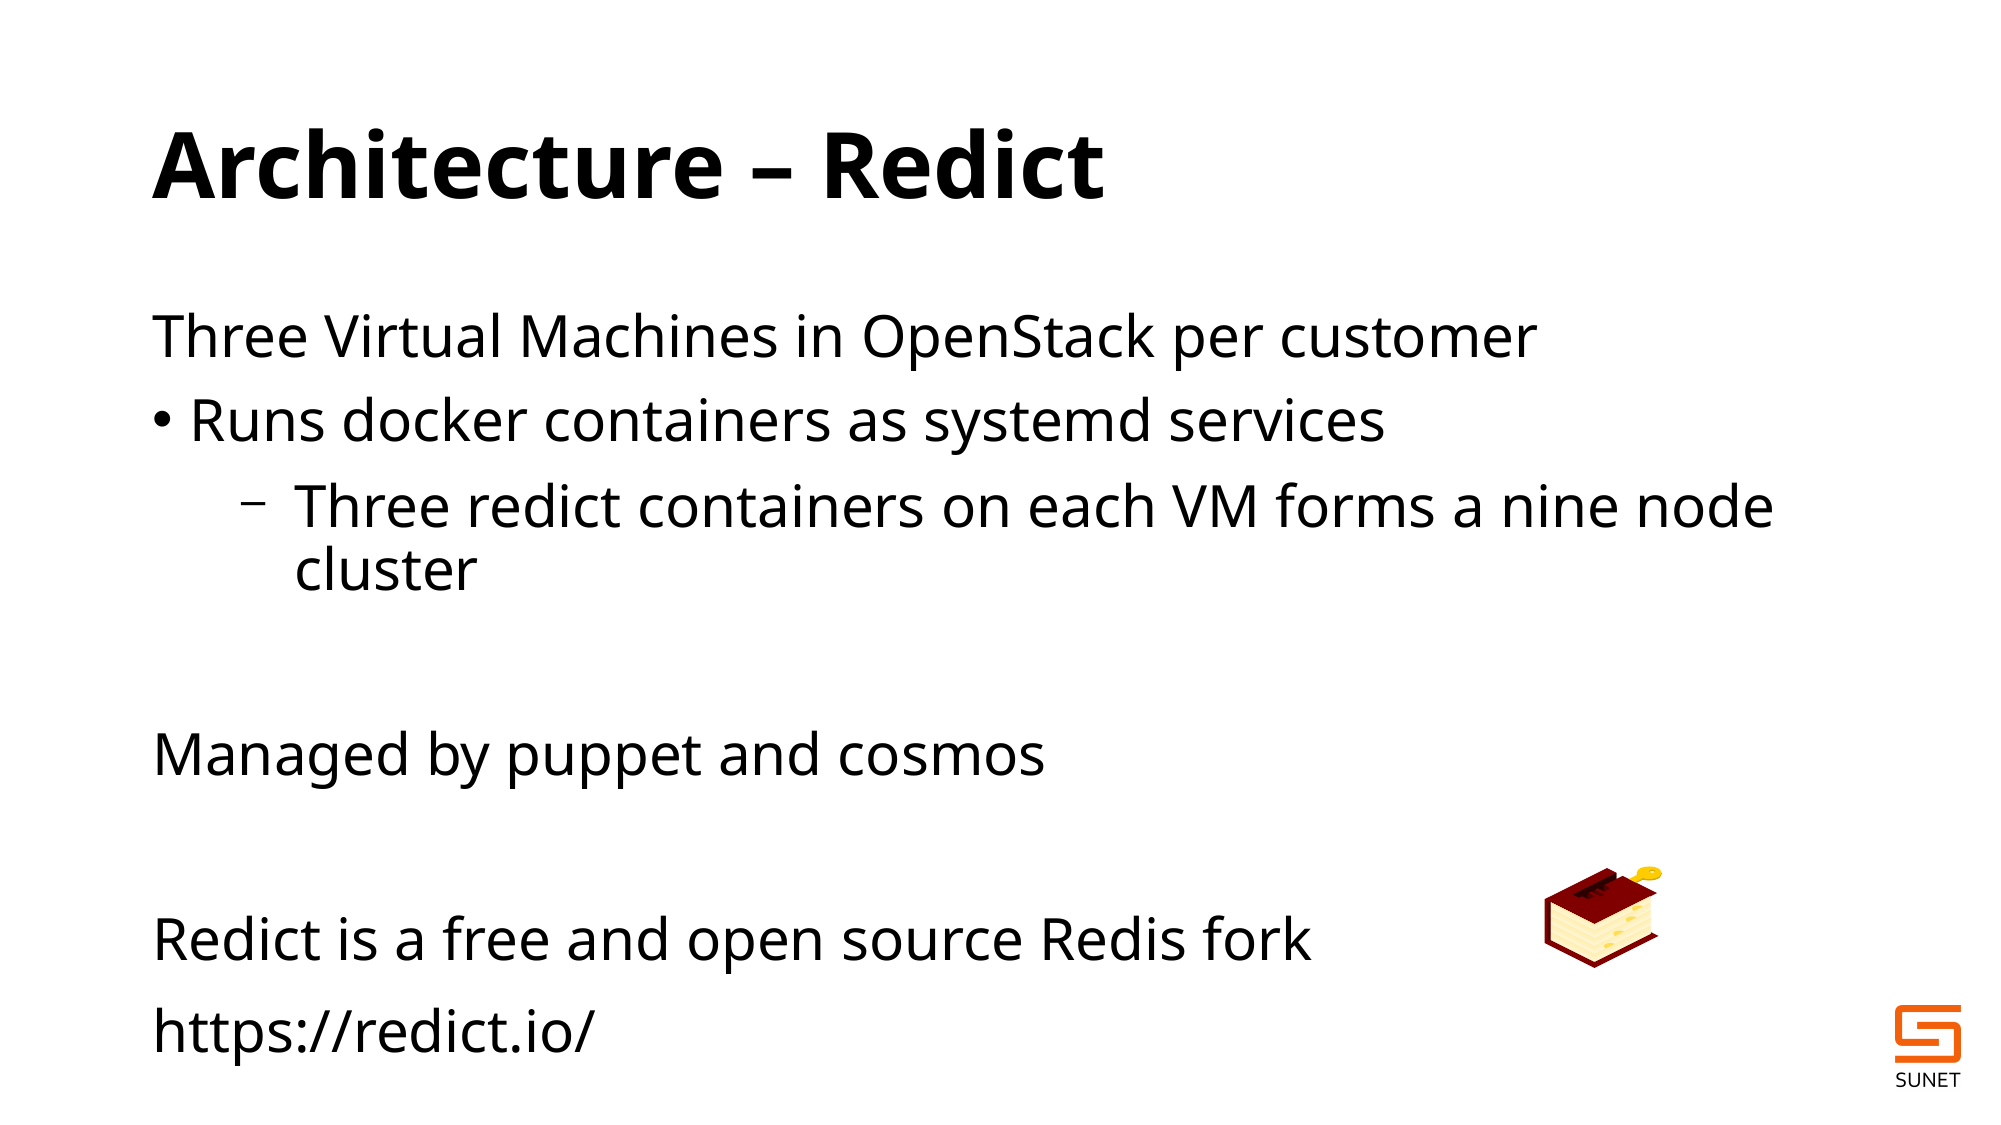

# Architecture – Redict
Three Virtual Machines in OpenStack per customer
Runs docker containers as systemd services
Three redict containers on each VM forms a nine node cluster
Managed by puppet and cosmos
Redict is a free and open source Redis fork
https://redict.io/